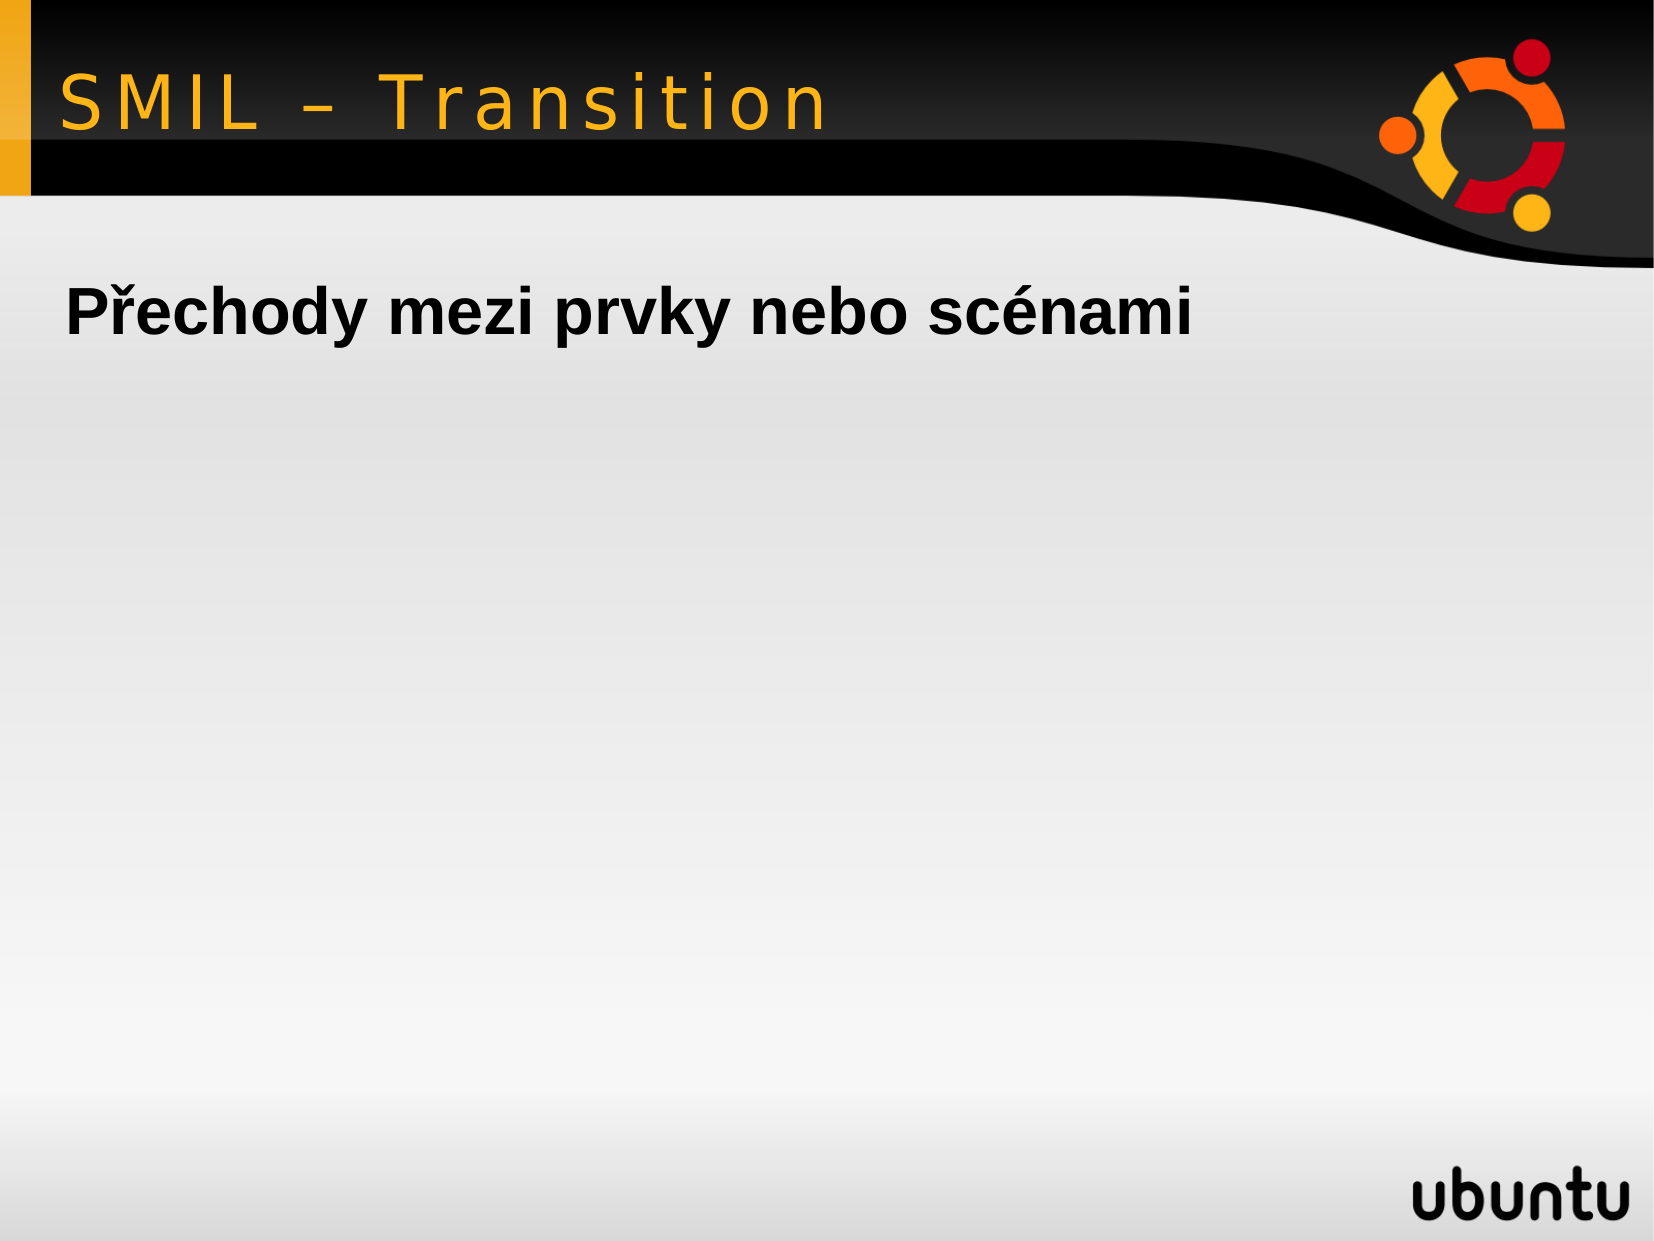

# SMIL – Transition
Přechody mezi prvky nebo scénami